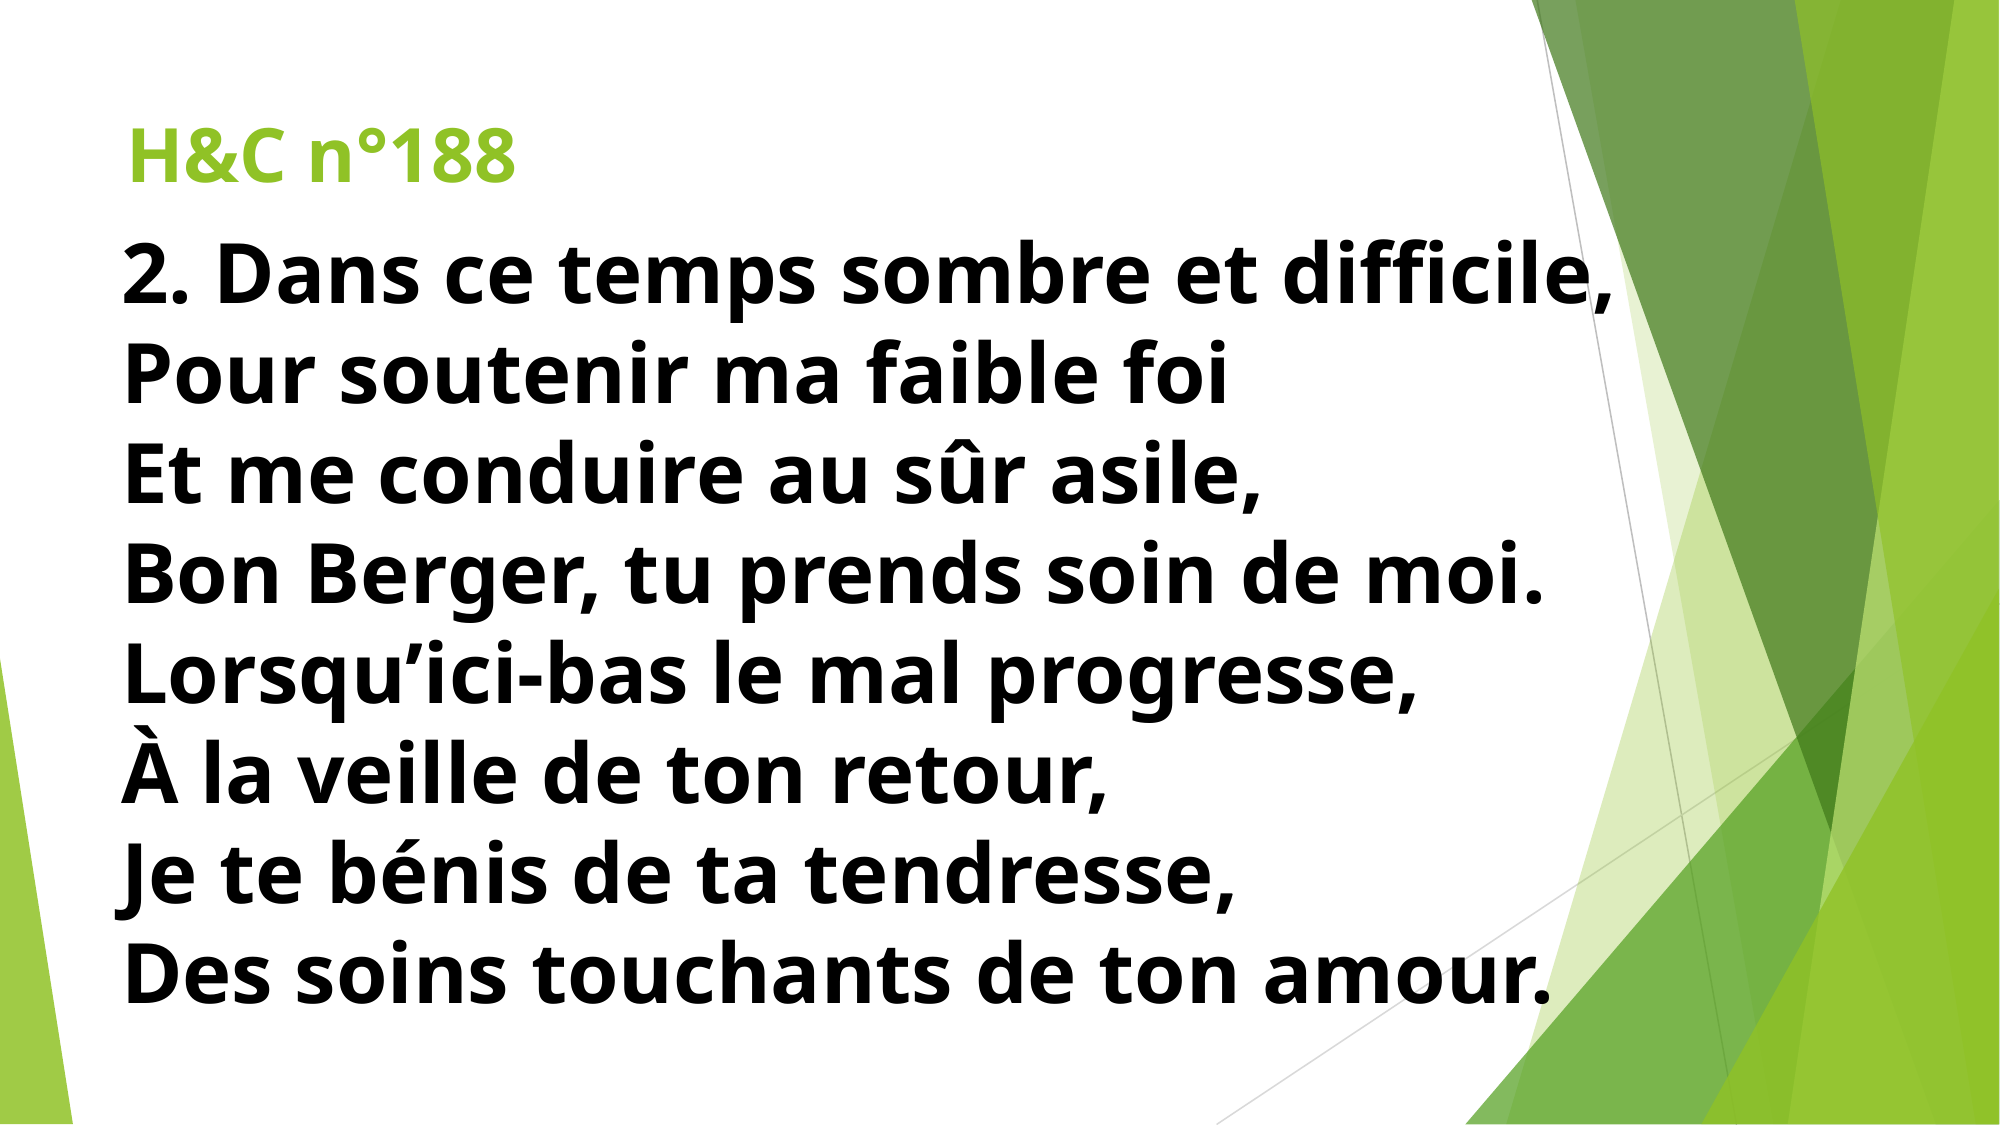

H&C n°188
2. Dans ce temps sombre et difficile,
Pour soutenir ma faible foi
Et me conduire au sûr asile,
Bon Berger, tu prends soin de moi.
Lorsqu’ici-bas le mal progresse,
À la veille de ton retour,
Je te bénis de ta tendresse,
Des soins touchants de ton amour.